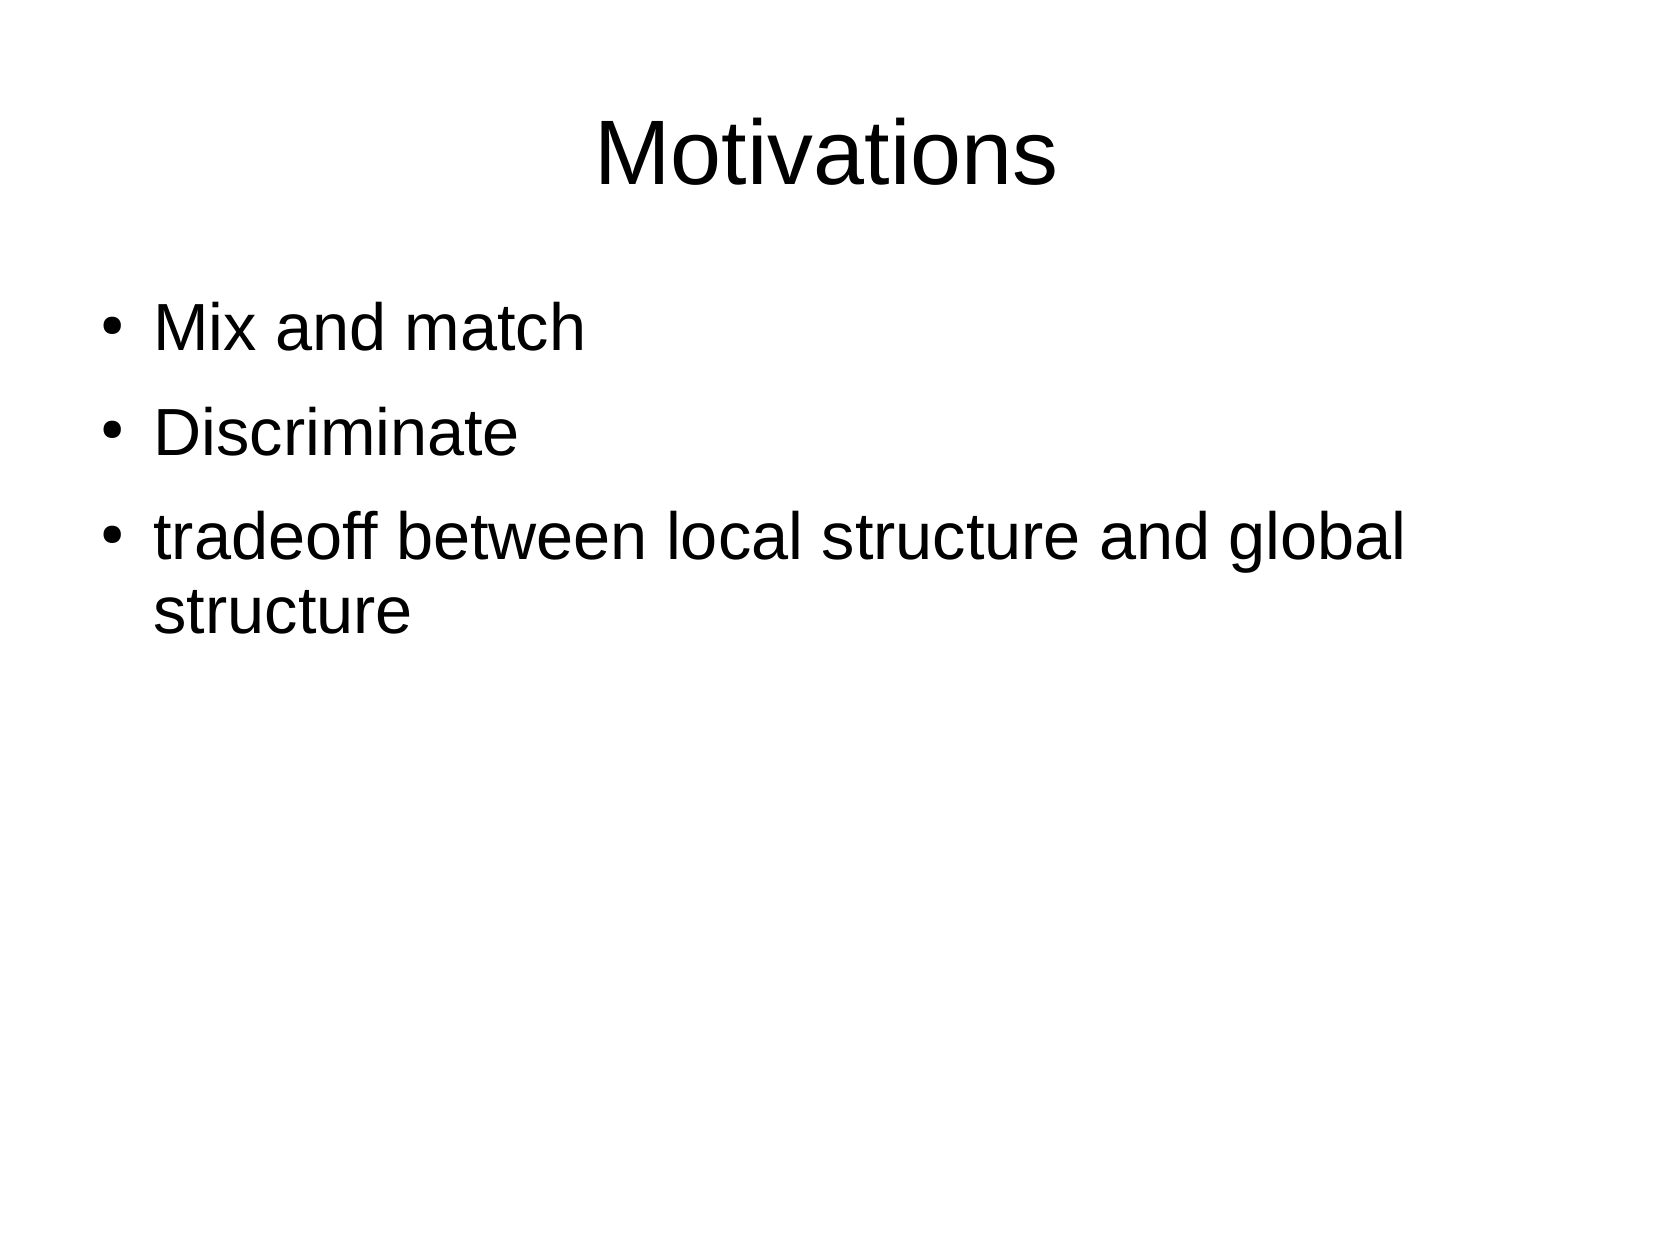

# Motivations
Mix and match
Discriminate
tradeoff between local structure and global structure